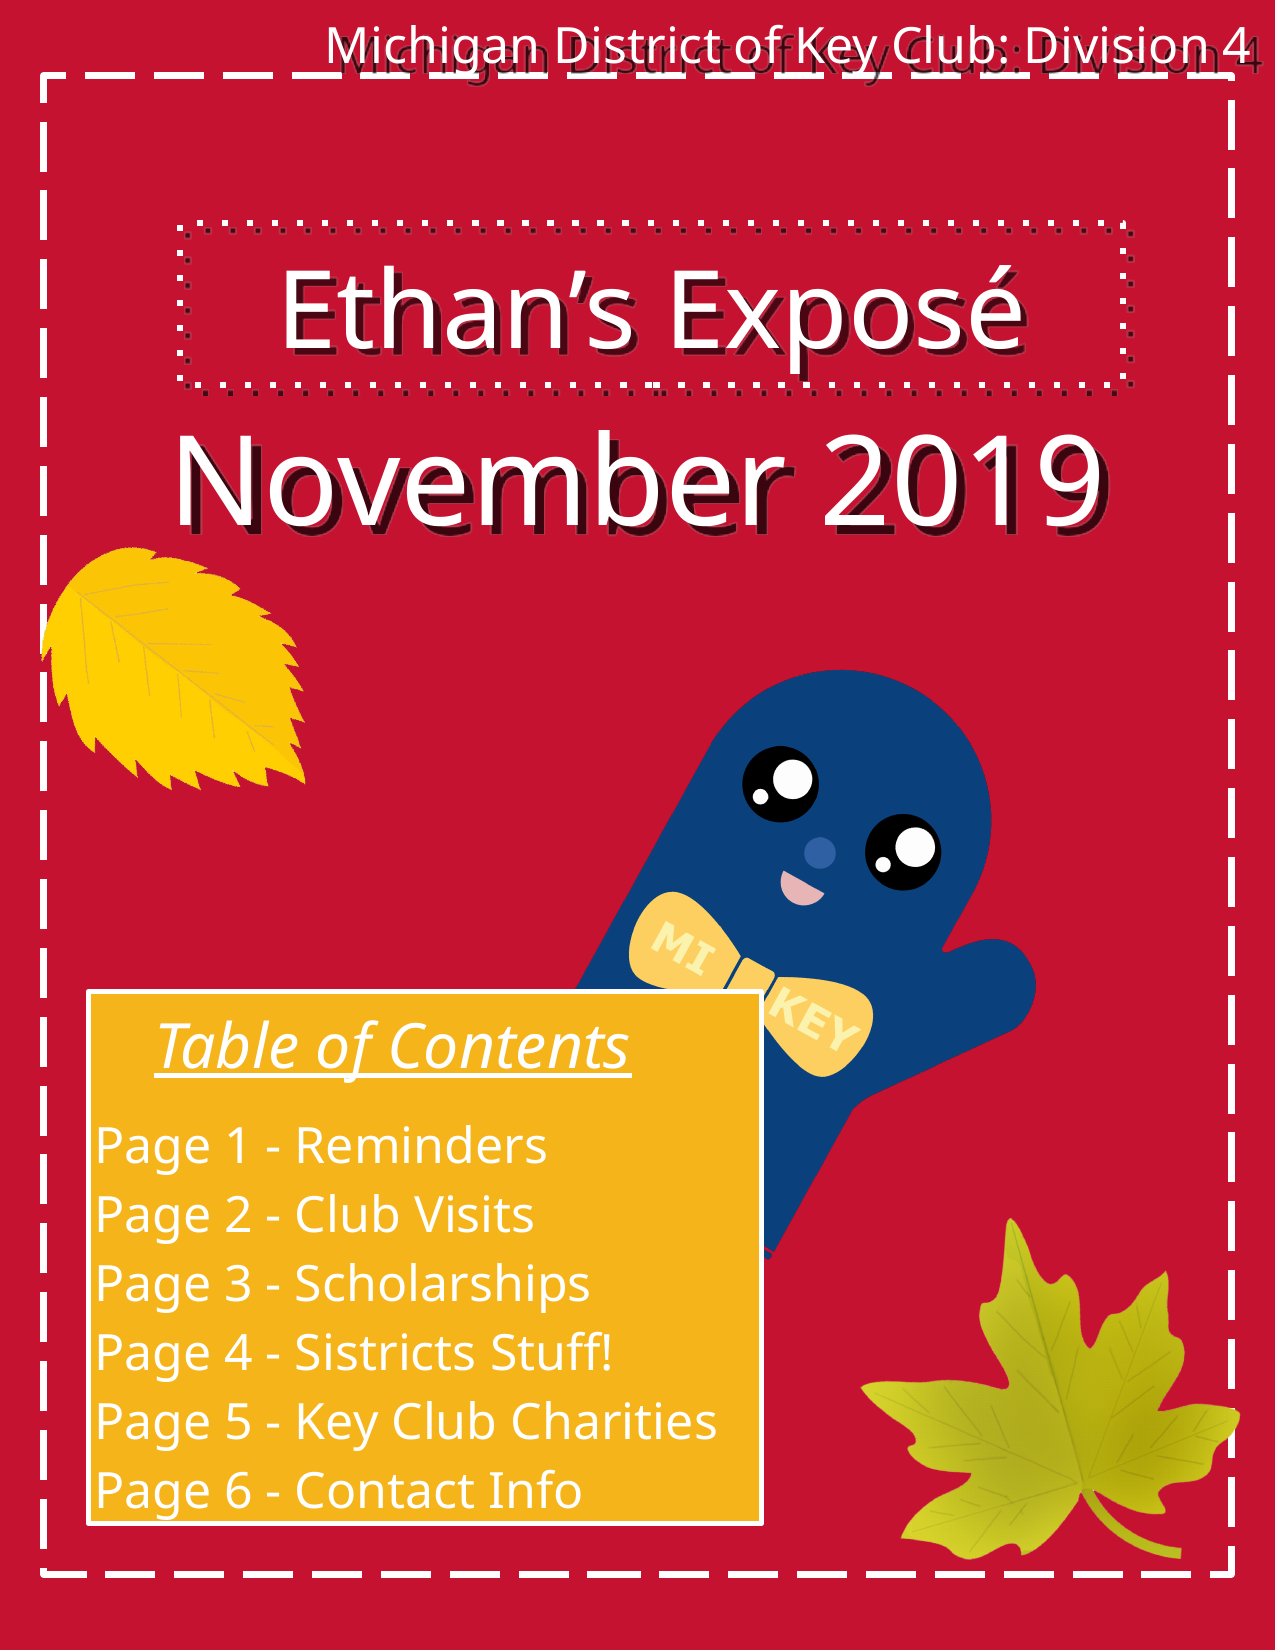

Michigan District of Key Club: Division 4
# Ethan’s Exposé
November 2019
Table of Contents
Page 1 - Reminders
Page 2 - Club Visits
Page 3 - Scholarships
Page 4 - Sistricts Stuff!
Page 5 - Key Club Charities
Page 6 - Contact Info